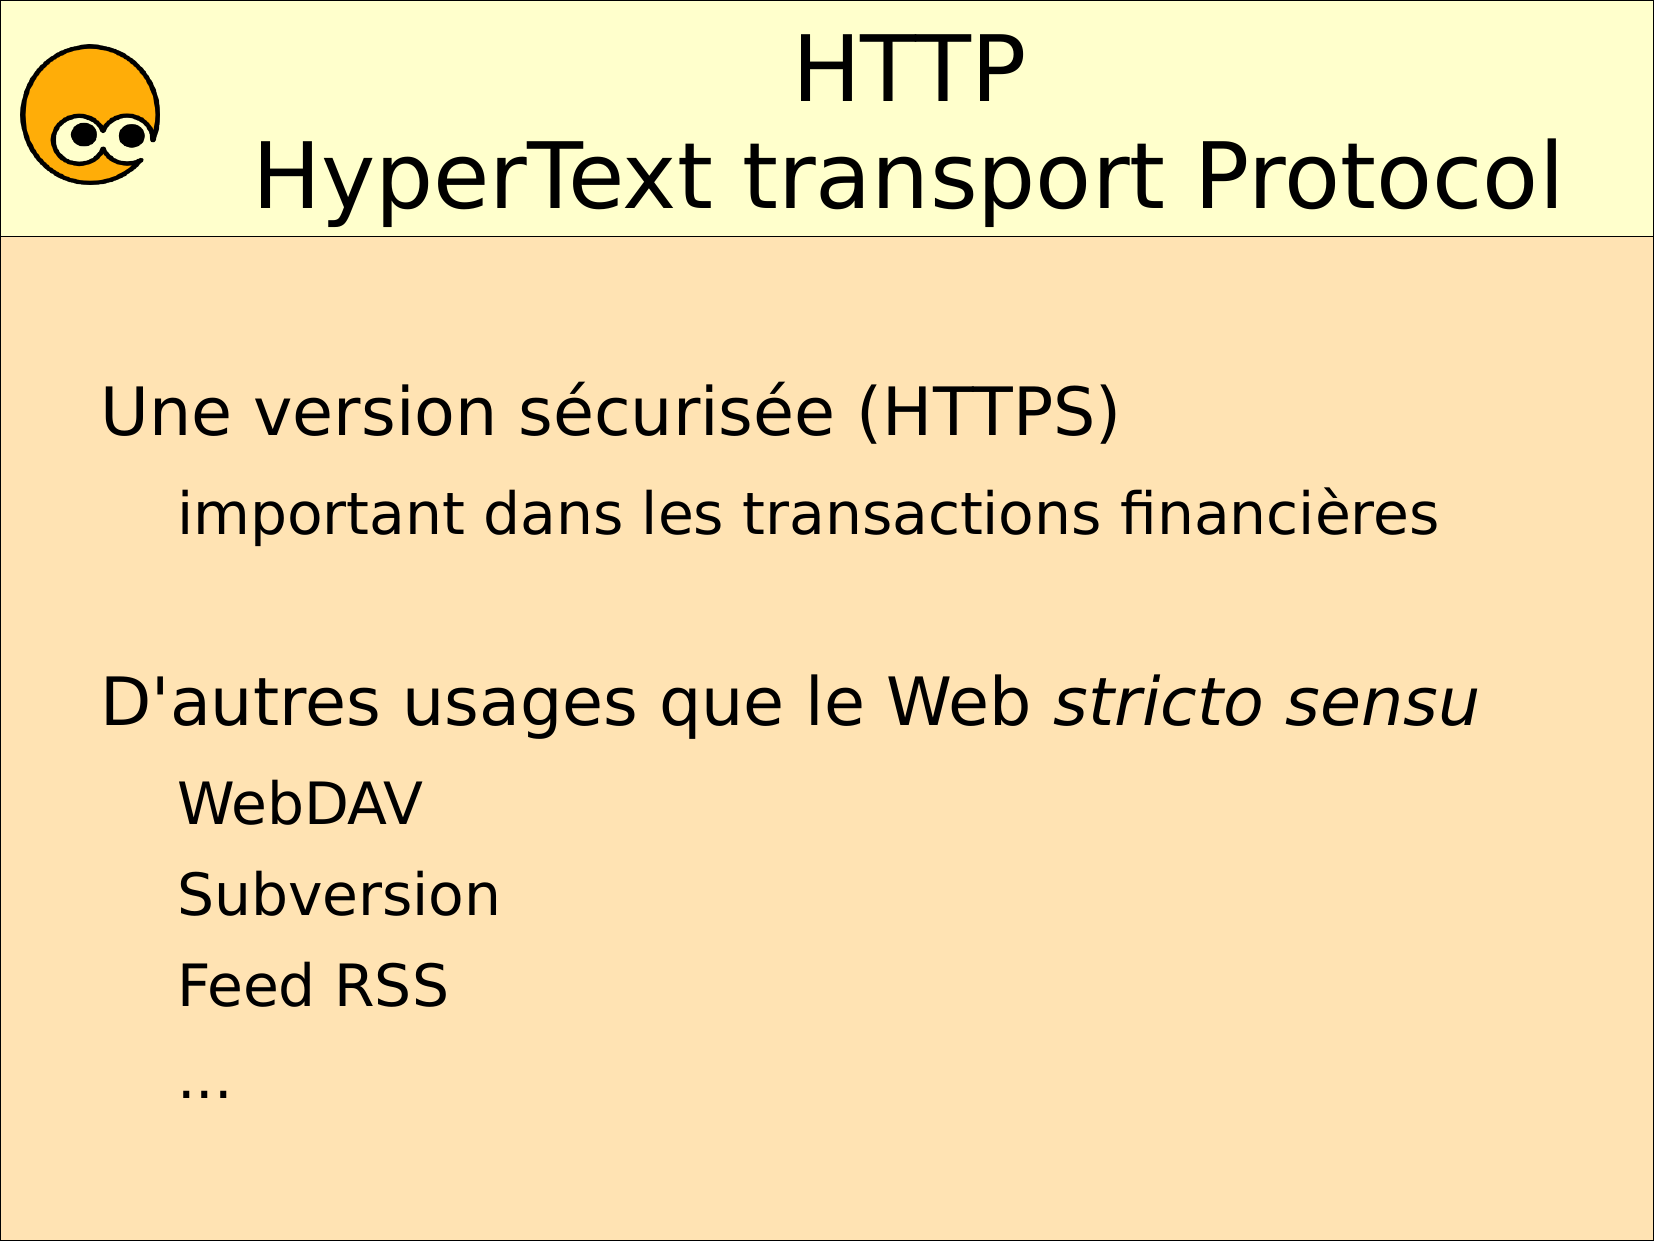

# HTTP HyperText transport Protocol
Une version sécurisée (HTTPS)
important dans les transactions financières
D'autres usages que le Web stricto sensu
WebDAV
Subversion
Feed RSS
...